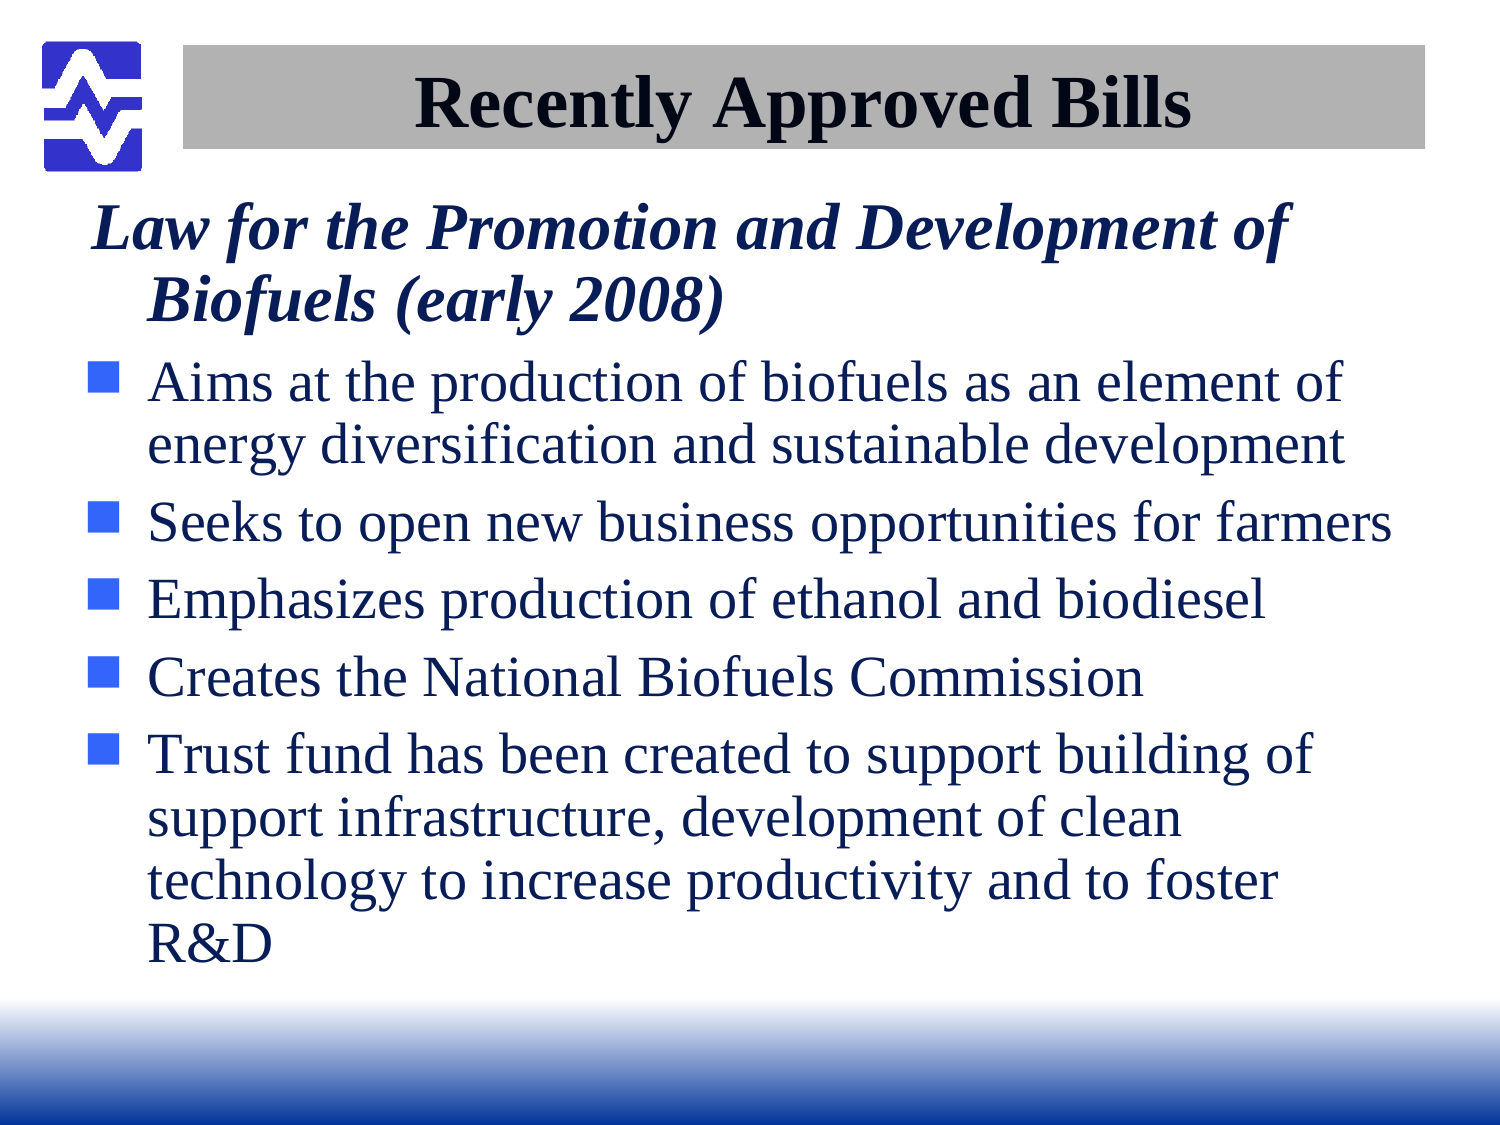

# Recently Approved Bills
Law for the Promotion and Development of Biofuels (early 2008)
Aims at the production of biofuels as an element of energy diversification and sustainable development
Seeks to open new business opportunities for farmers
Emphasizes production of ethanol and biodiesel
Creates the National Biofuels Commission
Trust fund has been created to support building of support infrastructure, development of clean technology to increase productivity and to foster R&D